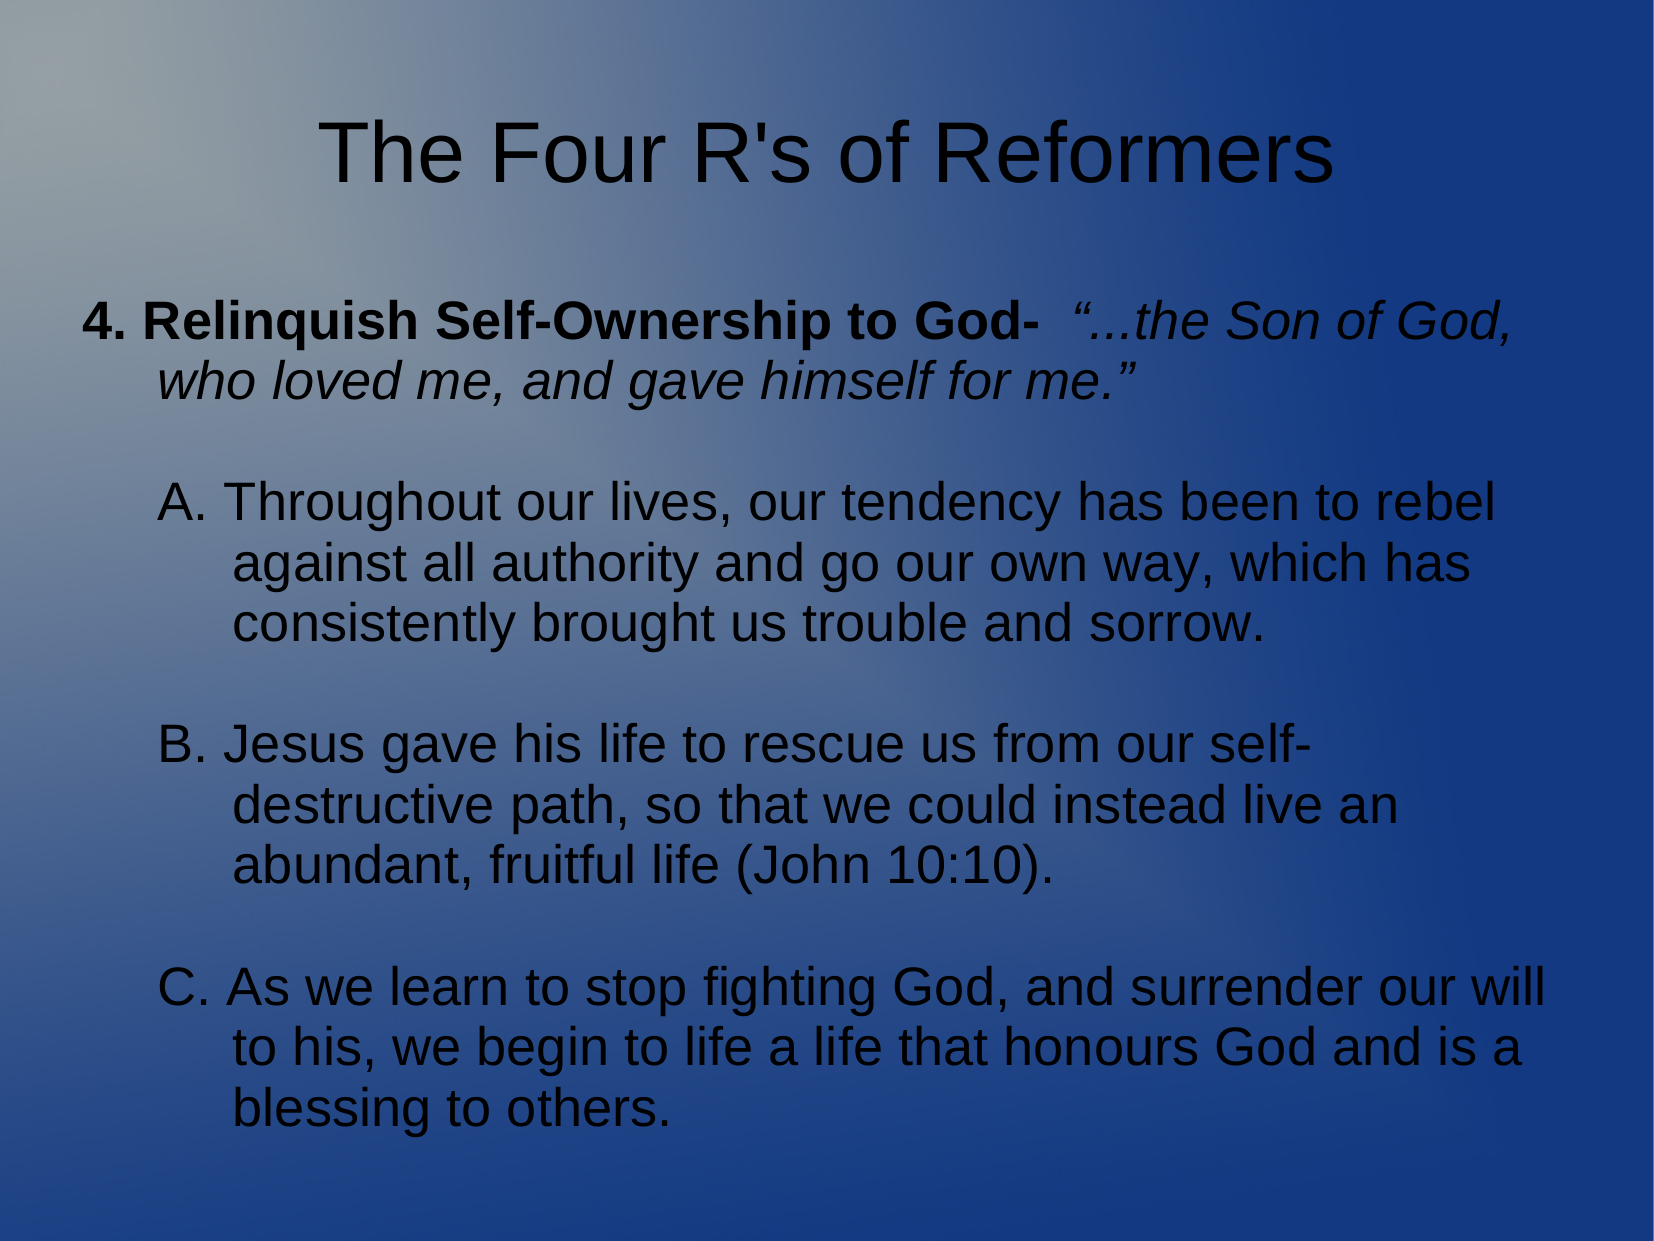

# The Four R's of Reformers
4. Relinquish Self-Ownership to God- “...the Son of God, 	who loved me, and gave himself for me.”
	A. Throughout our lives, our tendency has been to rebel 		against all authority and go our own way, which has 			consistently brought us trouble and sorrow.
	B. Jesus gave his life to rescue us from our self-					destructive path, so that we could instead live an 				abundant, fruitful life (John 10:10).
	C. As we learn to stop fighting God, and surrender our will 		to his, we begin to life a life that honours God and is a 		blessing to others.